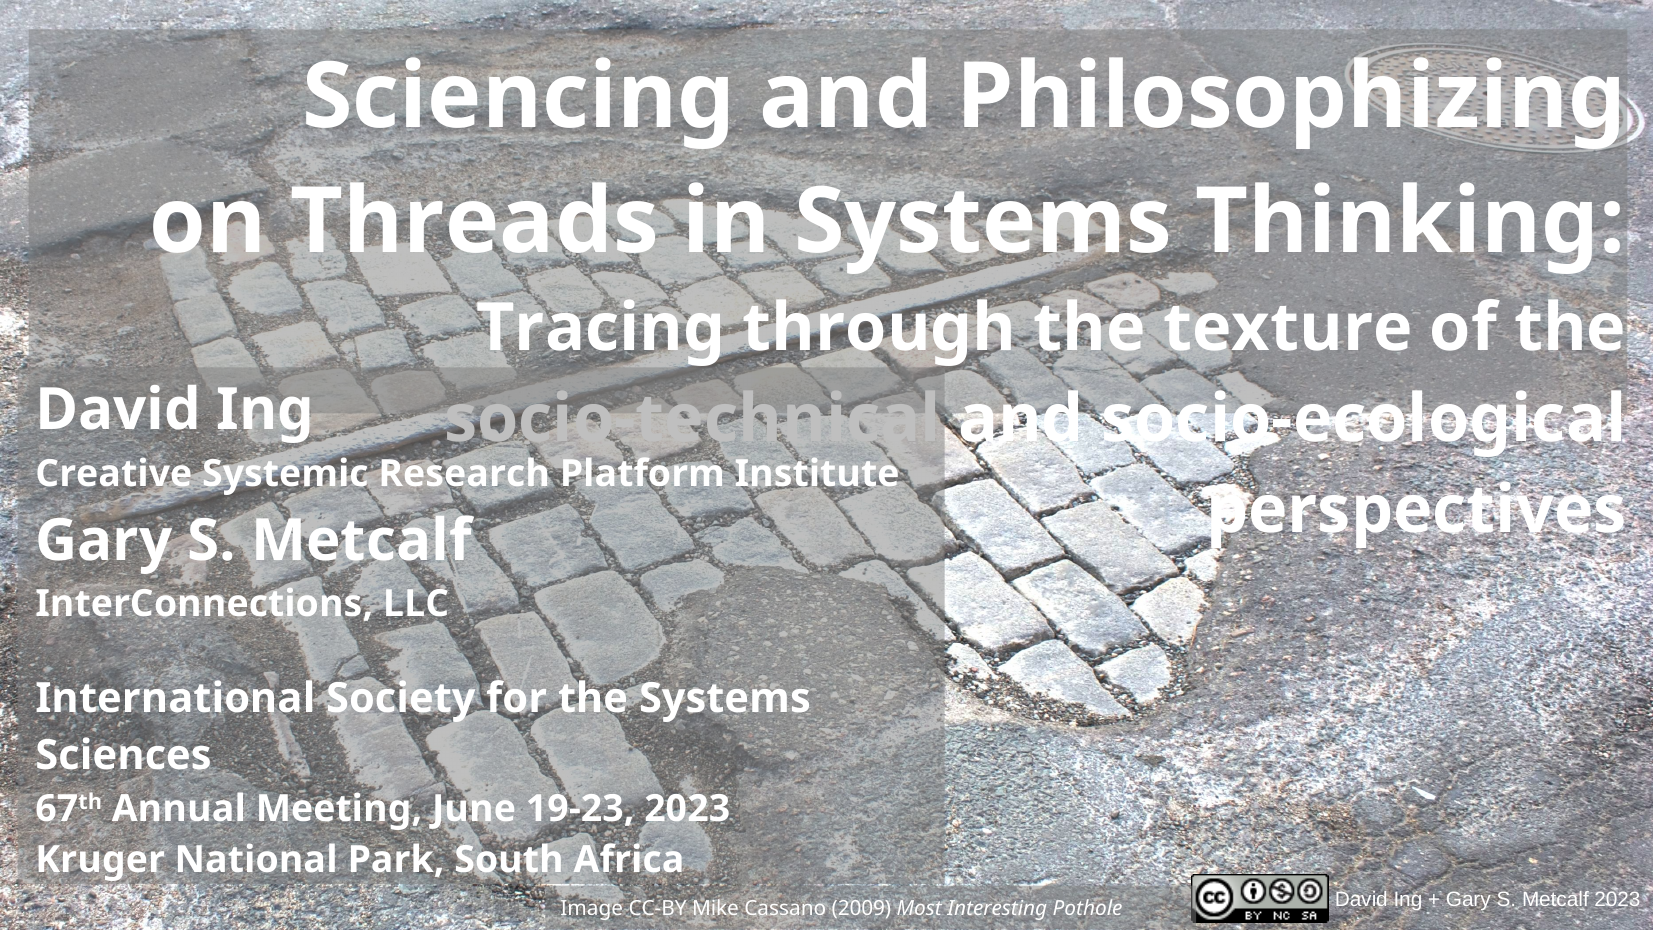

# Sciencing and Philosophizing on Threads in Systems Thinking: Tracing through the texture of the
 socio-technical and socio-ecological perspectives
David Ing
Creative Systemic Research Platform Institute
Gary S. Metcalf
InterConnections, LLC
International Society for the Systems Sciences
67th Annual Meeting, June 19-23, 2023
Kruger National Park, South Africa
David Ing + Gary S. Metcalf 2023
Image CC-BY Mike Cassano (2009) Most Interesting Pothole
1
Sciencing and Philosophizing on Threads in Systems Thinking
June 2023